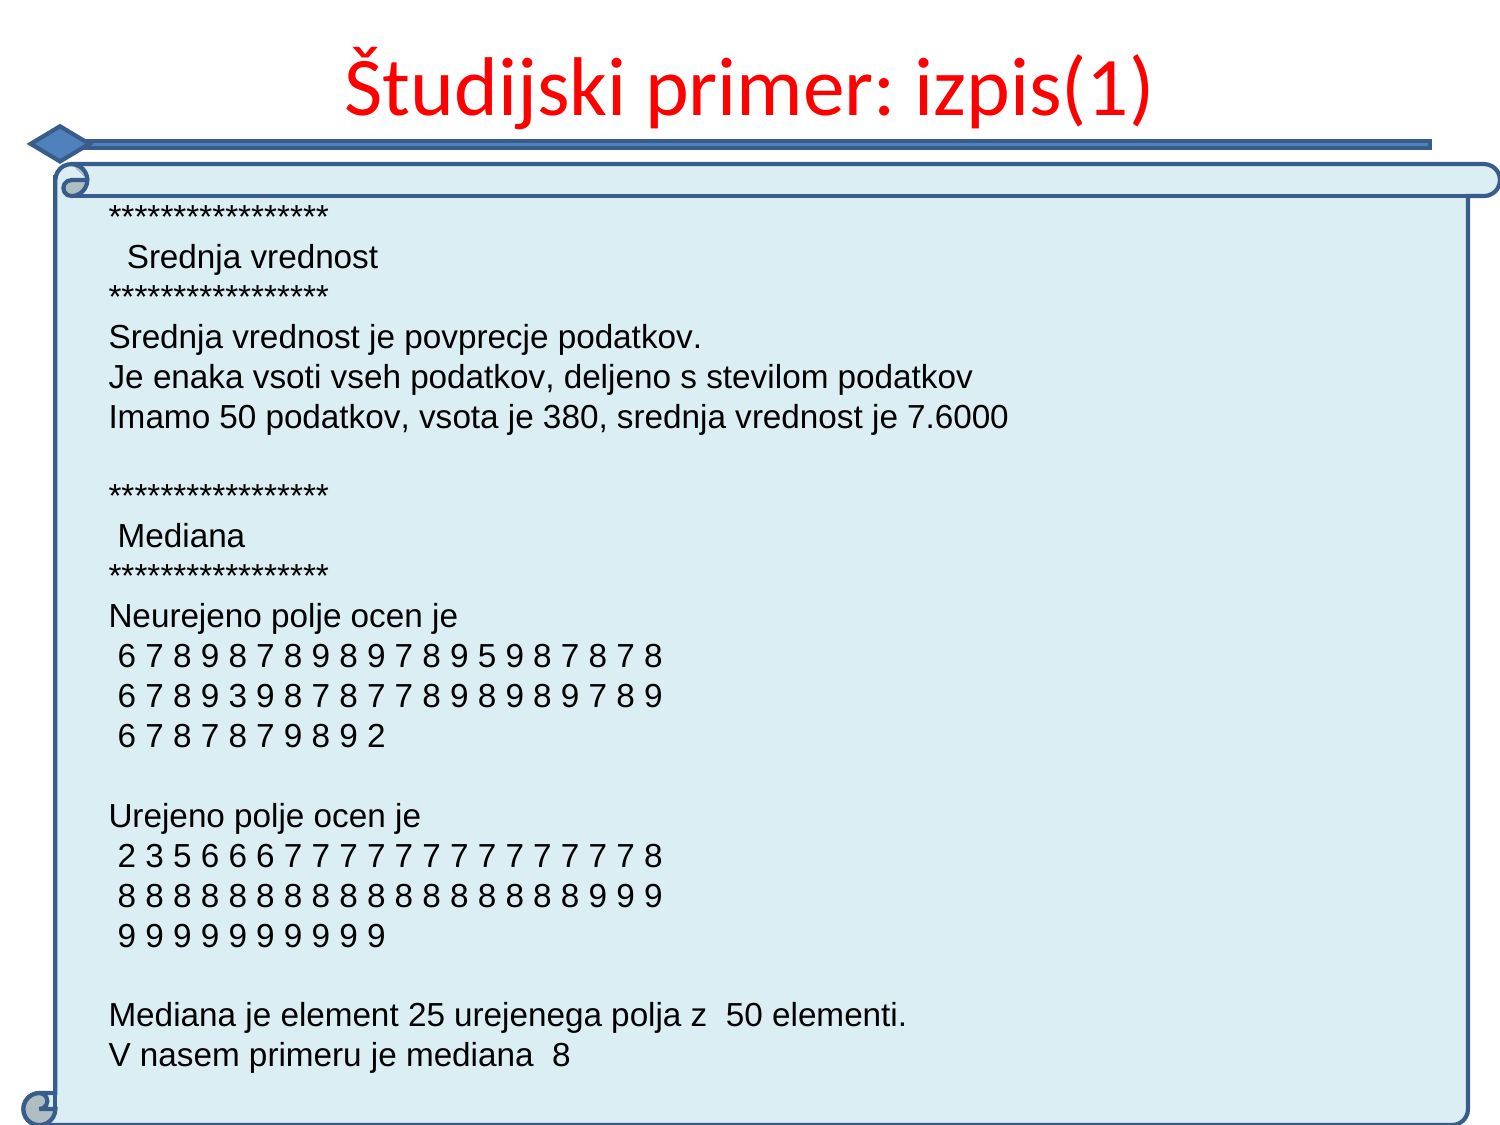

# Študijski primer: izpis(1)
*****************
 Srednja vrednost
*****************
Srednja vrednost je povprecje podatkov.
Je enaka vsoti vseh podatkov, deljeno s stevilom podatkov
Imamo 50 podatkov, vsota je 380, srednja vrednost je 7.6000
*****************
 Mediana
*****************
Neurejeno polje ocen je
 6 7 8 9 8 7 8 9 8 9 7 8 9 5 9 8 7 8 7 8
 6 7 8 9 3 9 8 7 8 7 7 8 9 8 9 8 9 7 8 9
 6 7 8 7 8 7 9 8 9 2
Urejeno polje ocen je
 2 3 5 6 6 6 7 7 7 7 7 7 7 7 7 7 7 7 7 8
 8 8 8 8 8 8 8 8 8 8 8 8 8 8 8 8 8 9 9 9
 9 9 9 9 9 9 9 9 9 9
Mediana je element 25 urejenega polja z 50 elementi.
V nasem primeru je mediana 8